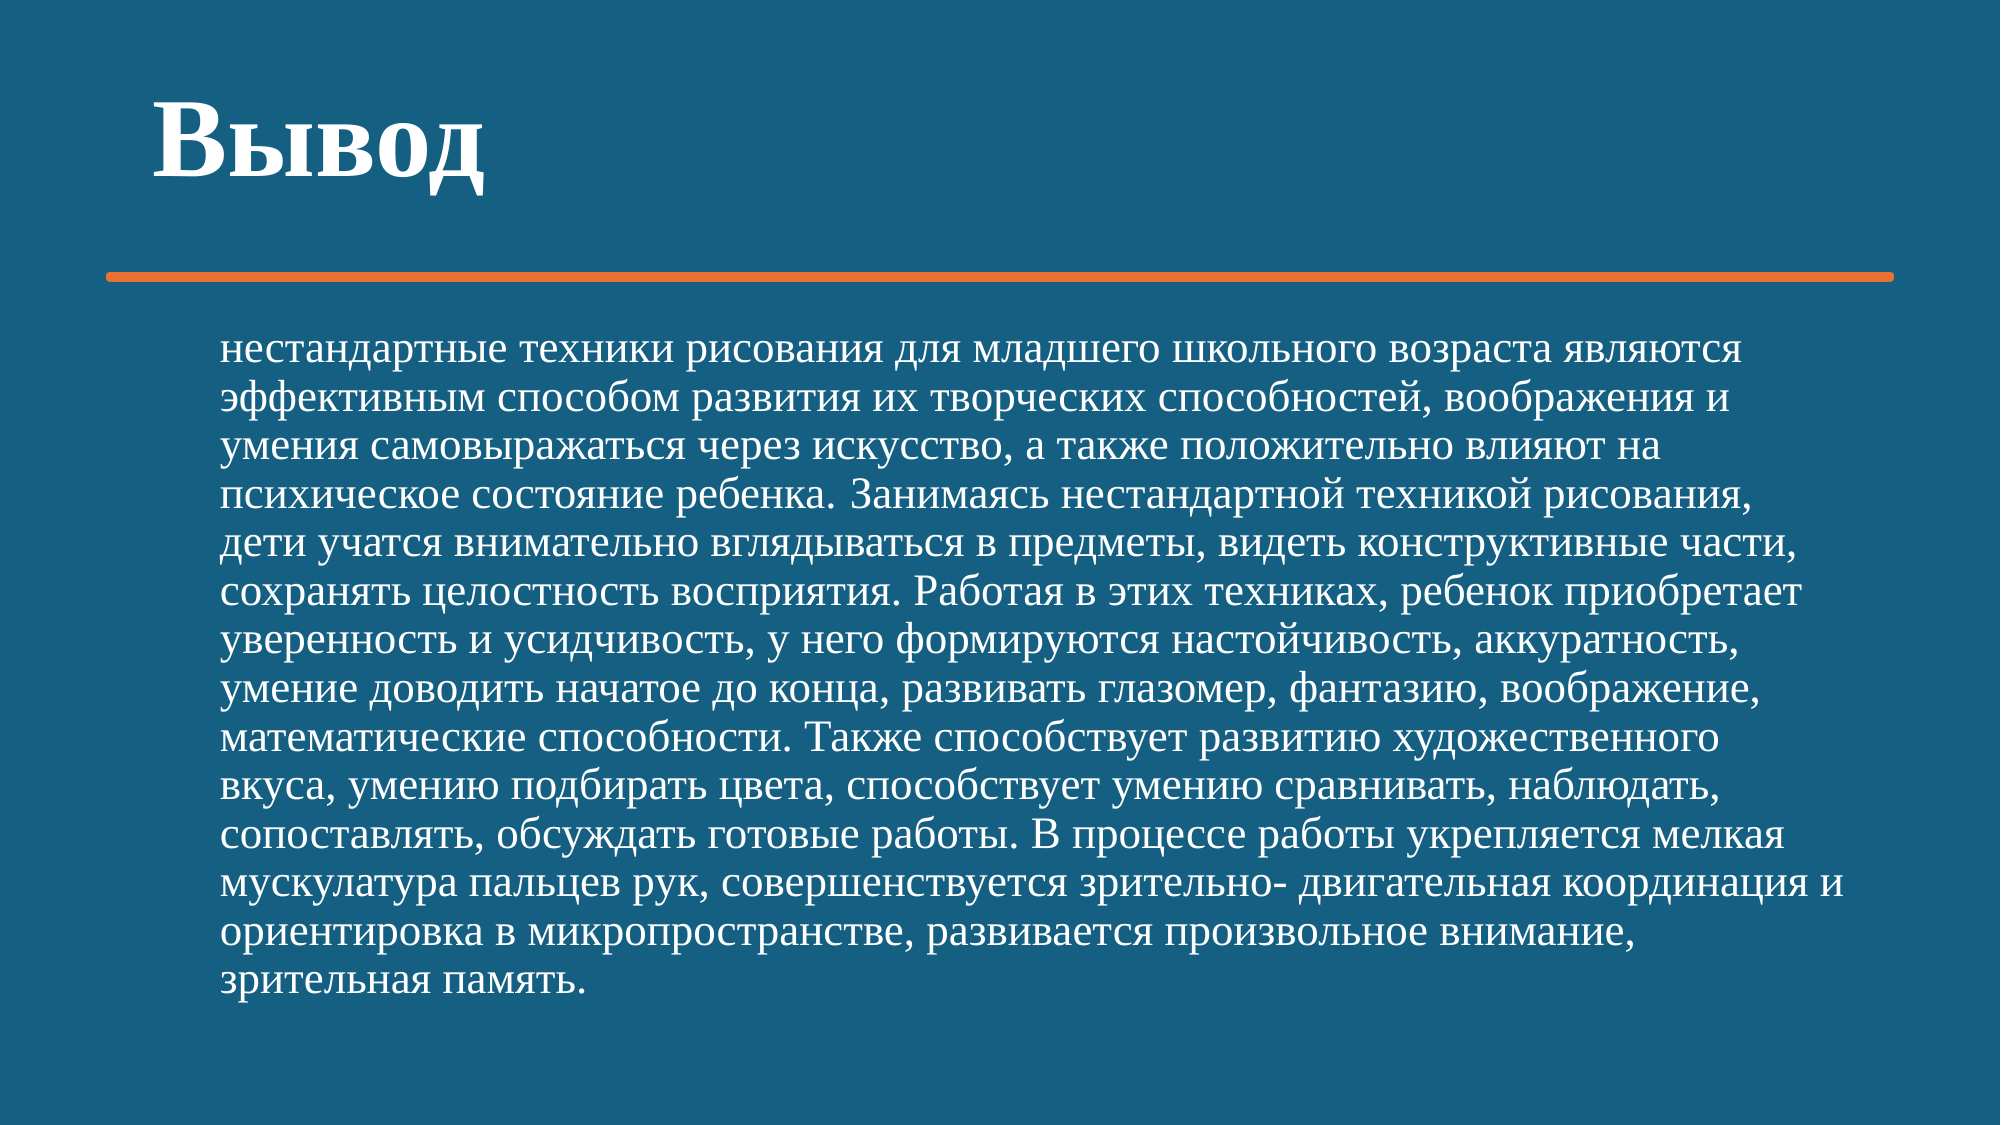

# Вывод
 нестандартные техники рисования для младшего школьного возраста являются эффективным способом развития их творческих способностей, воображения и умения самовыражаться через искусство, а также положительно влияют на психическое состояние ребенка. Занимаясь нестандартной техникой рисования, дети учатся внимательно вглядываться в предметы, видеть конструктивные части, сохранять целостность восприятия. Работая в этих техниках, ребенок приобретает уверенность и усидчивость, у него формируются настойчивость, аккуратность, умение доводить начатое до конца, развивать глазомер, фантазию, воображение, математические способности. Также способствует развитию художественного вкуса, умению подбирать цвета, способствует умению сравнивать, наблюдать, сопоставлять, обсуждать готовые работы. В процессе работы укрепляется мелкая мускулатура пальцев рук, совершенствуется зрительно- двигательная координация и ориентировка в микропространстве, развивается произвольное внимание, зрительная память.